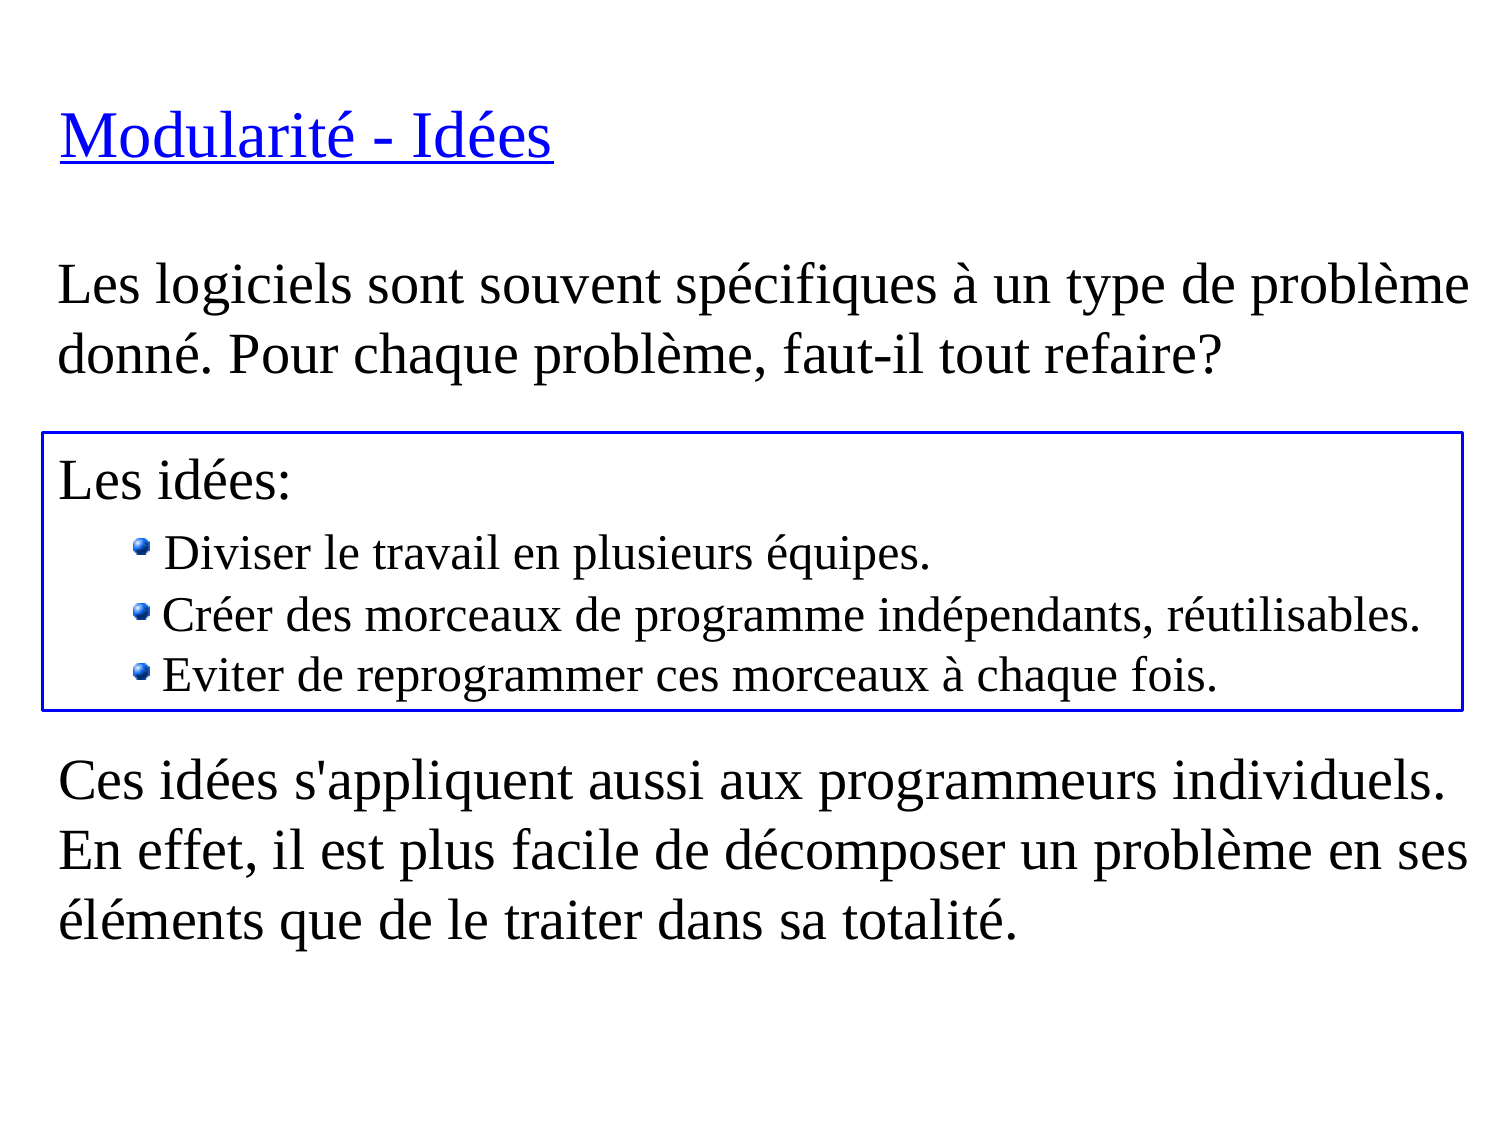

Modularité - Idées
Les logiciels sont souvent spécifiques à un type de problème donné. Pour chaque problème, faut-il tout refaire?
Les idées:
 Diviser le travail en plusieurs équipes.
 Créer des morceaux de programme indépendants, réutilisables.
 Eviter de reprogrammer ces morceaux à chaque fois.
Ces idées s'appliquent aussi aux programmeurs individuels. En effet, il est plus facile de décomposer un problème en ses éléments que de le traiter dans sa totalité.